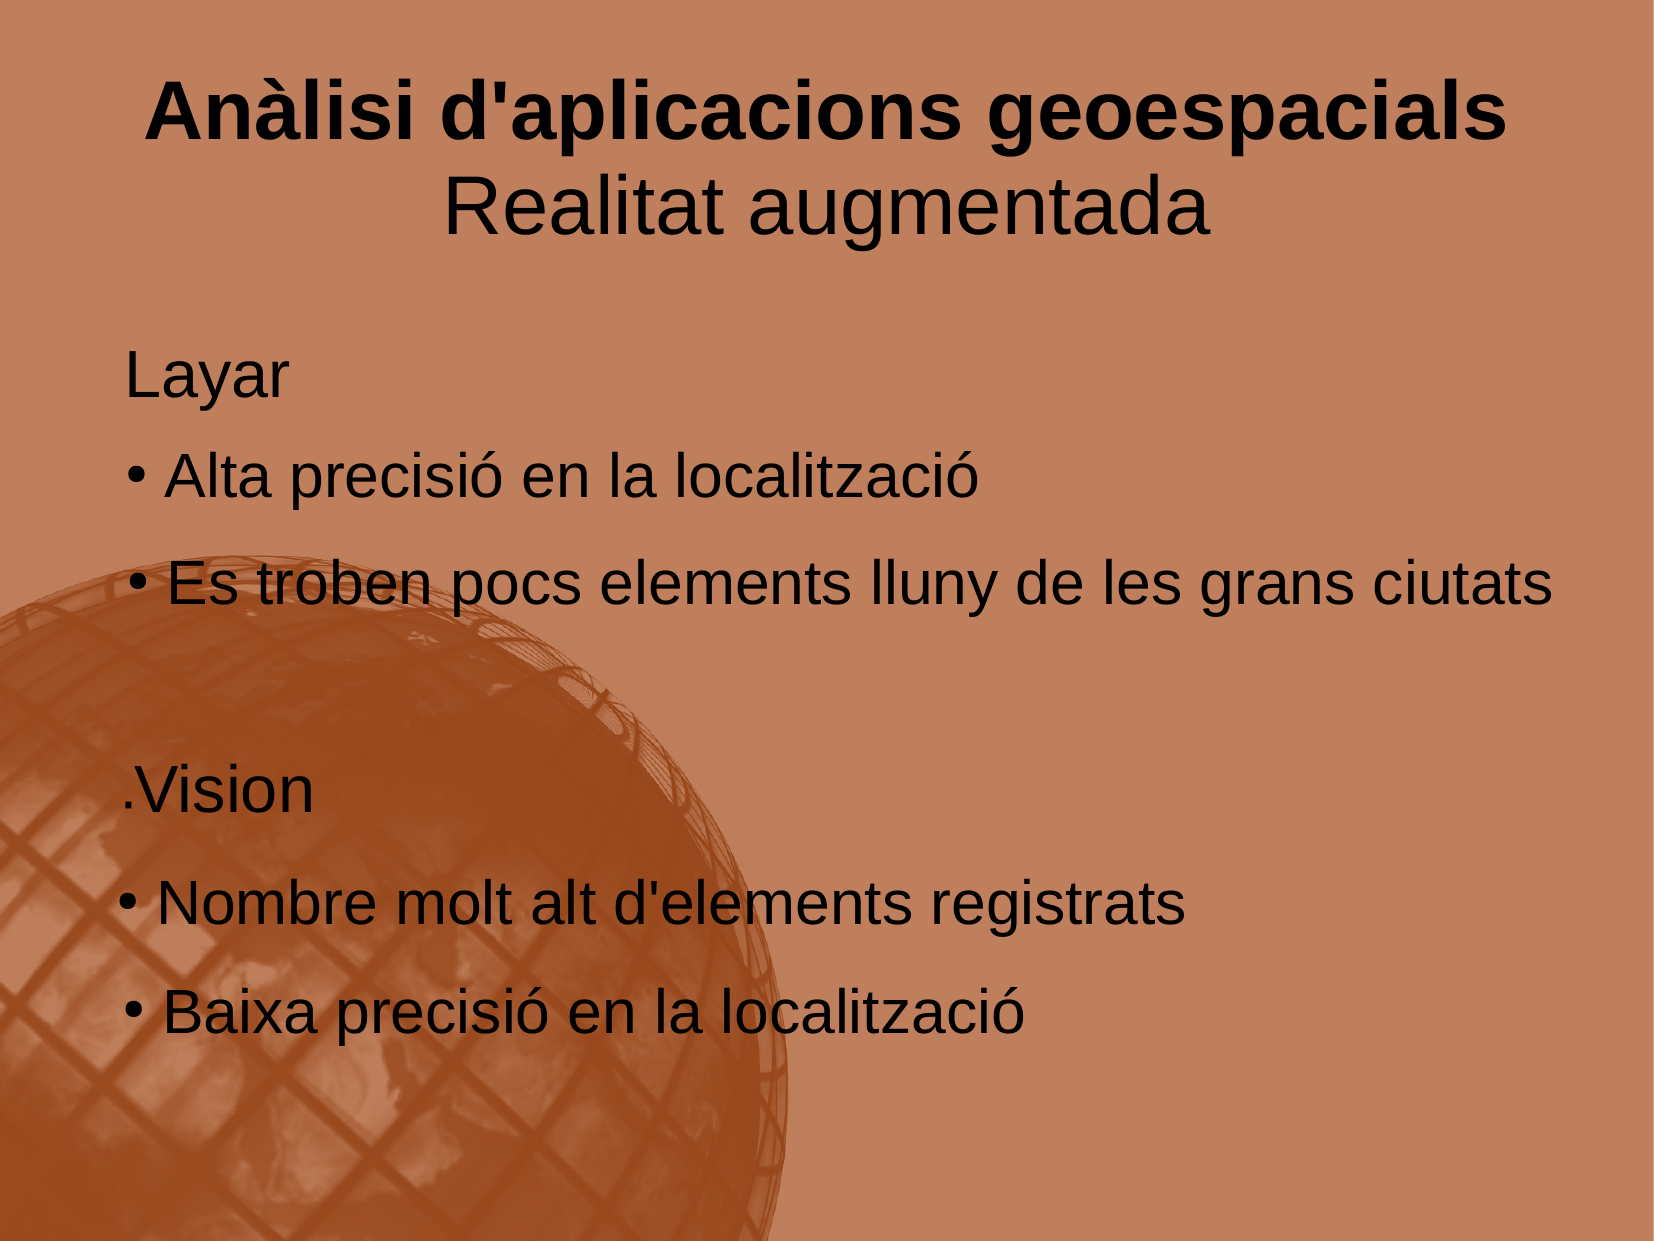

# Anàlisi d'aplicacions geoespacials
Realitat augmentada
Layar
 Alta precisió en la localització
·
 Es troben pocs elements lluny de les grans ciutats
Vision
 Nombre molt alt d'elements registrats
 Baixa precisió en la localització